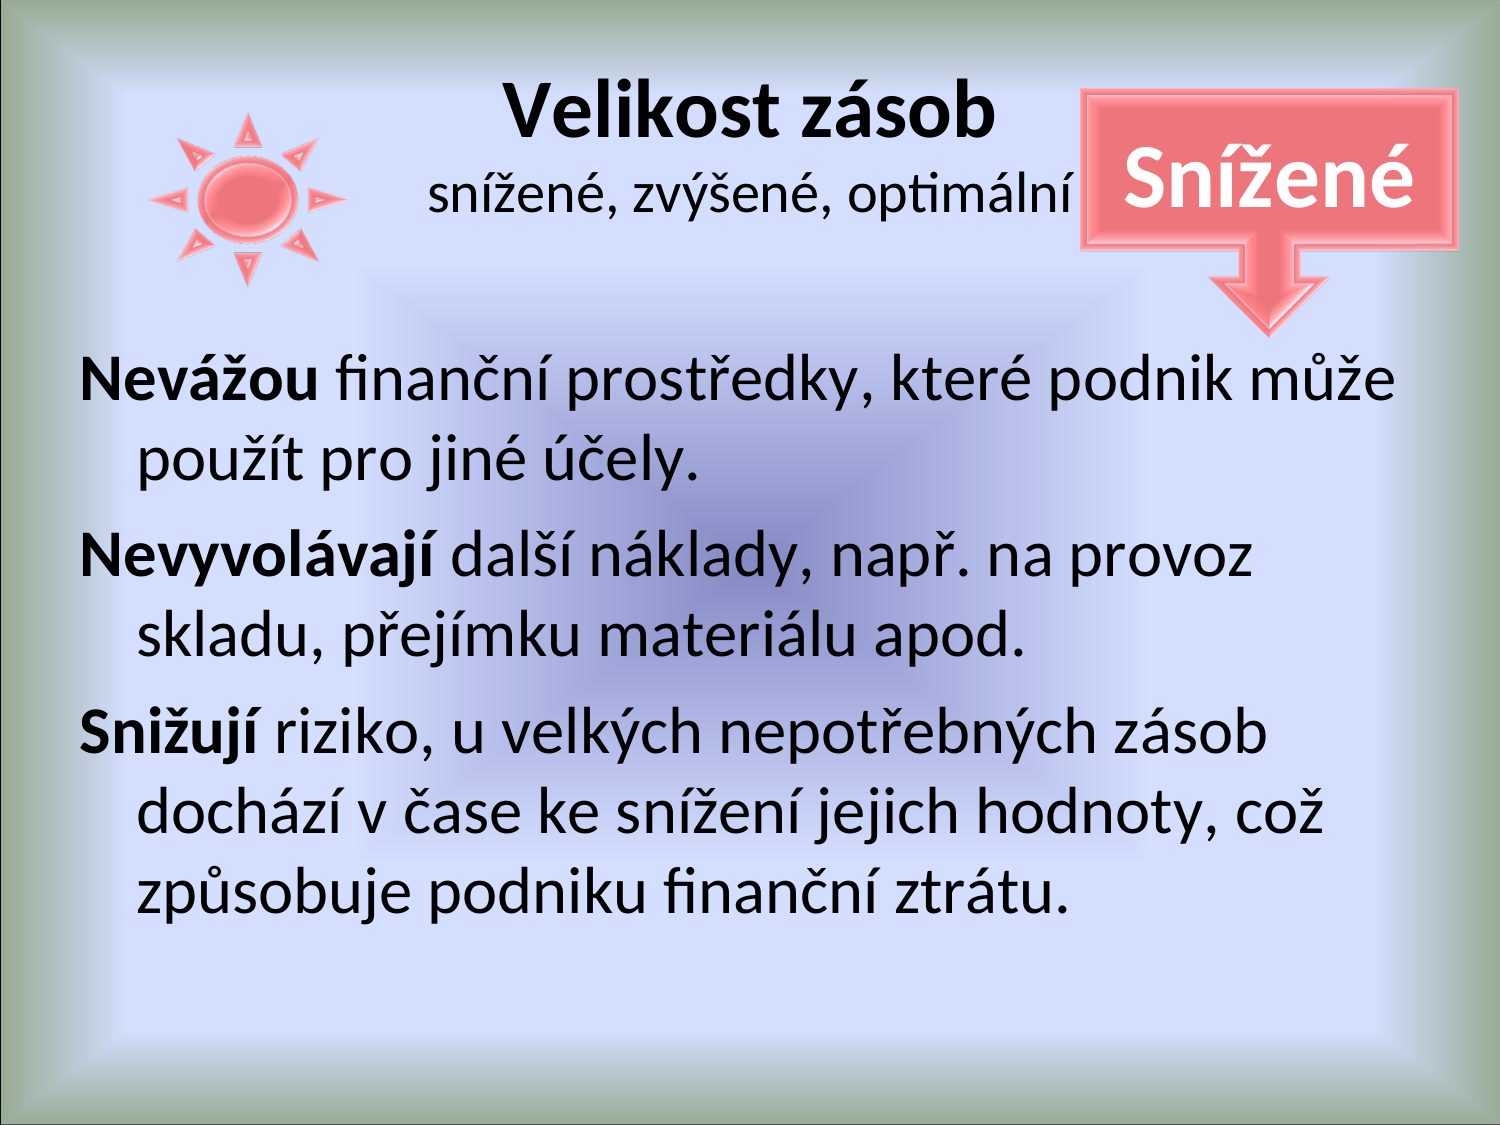

# Velikost zásob snížené, zvýšené, optimální
Snížené
Nevážou finanční prostředky, které podnik může použít pro jiné účely.
Nevyvolávají další náklady, např. na provoz skladu, přejímku materiálu apod.
Snižují riziko, u velkých nepotřebných zásob dochází v čase ke snížení jejich hodnoty, což způsobuje podniku finanční ztrátu.